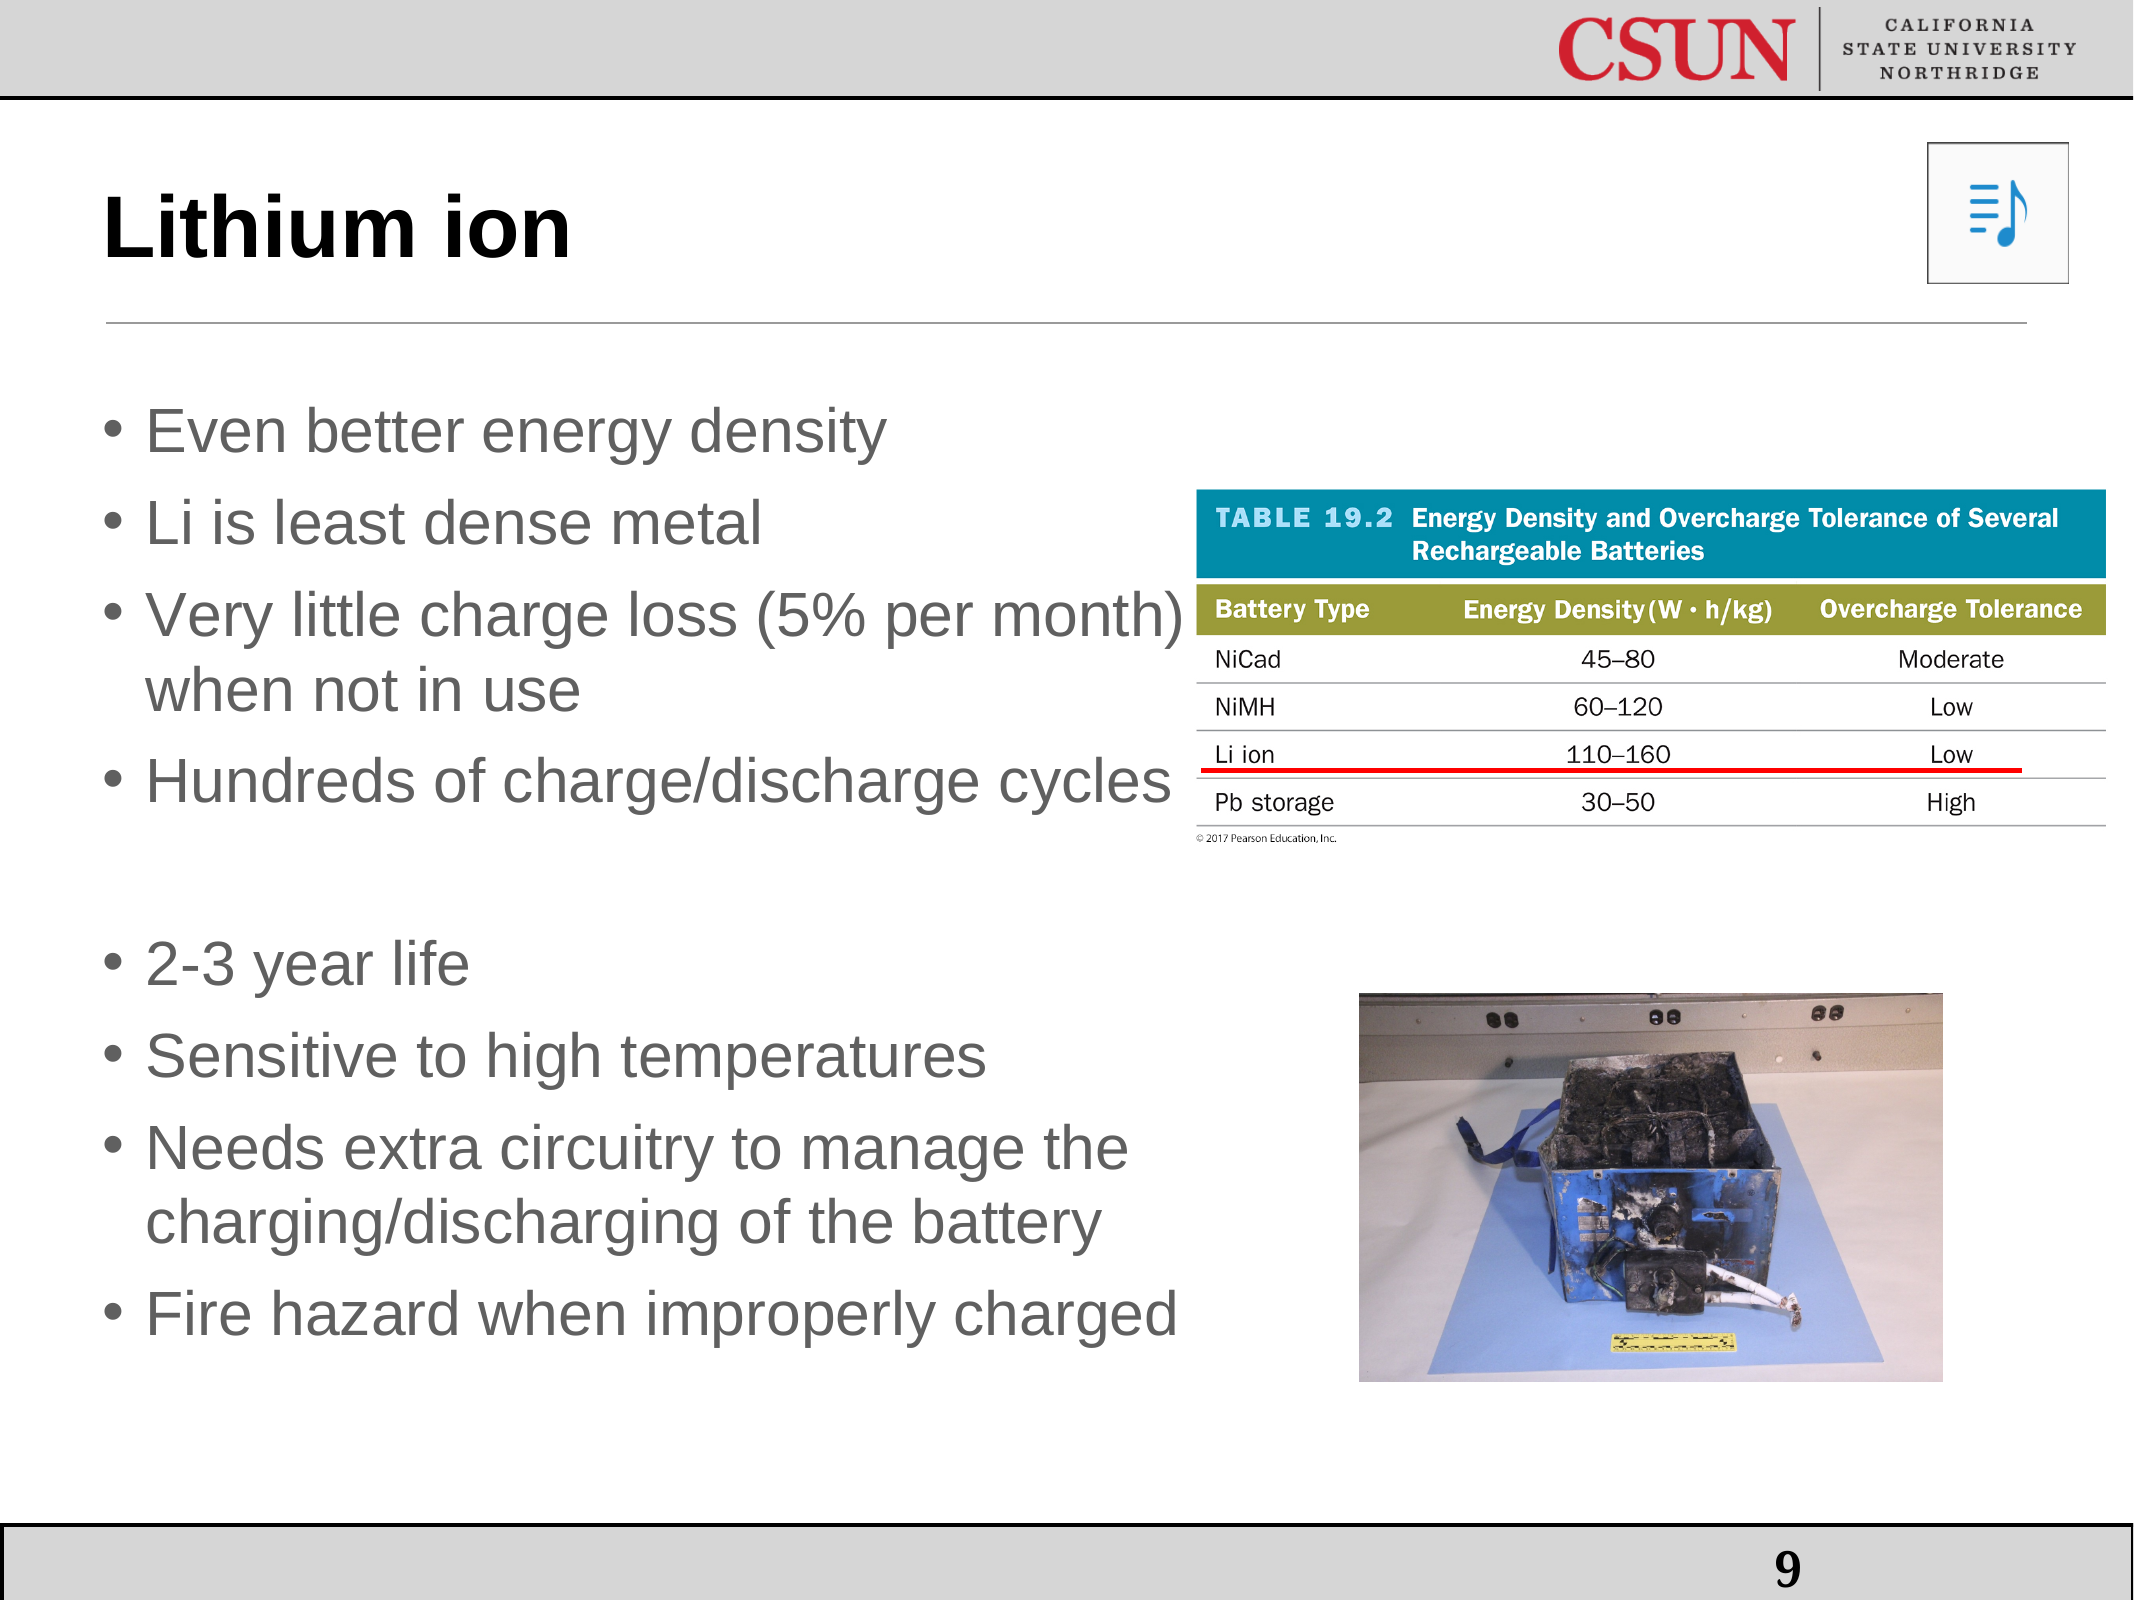

# Lithium ion
Even better energy density
Li is least dense metal
Very little charge loss (5% per month) when not in use
Hundreds of charge/discharge cycles
2-3 year life
Sensitive to high temperatures
Needs extra circuitry to manage the charging/discharging of the battery
Fire hazard when improperly charged
9